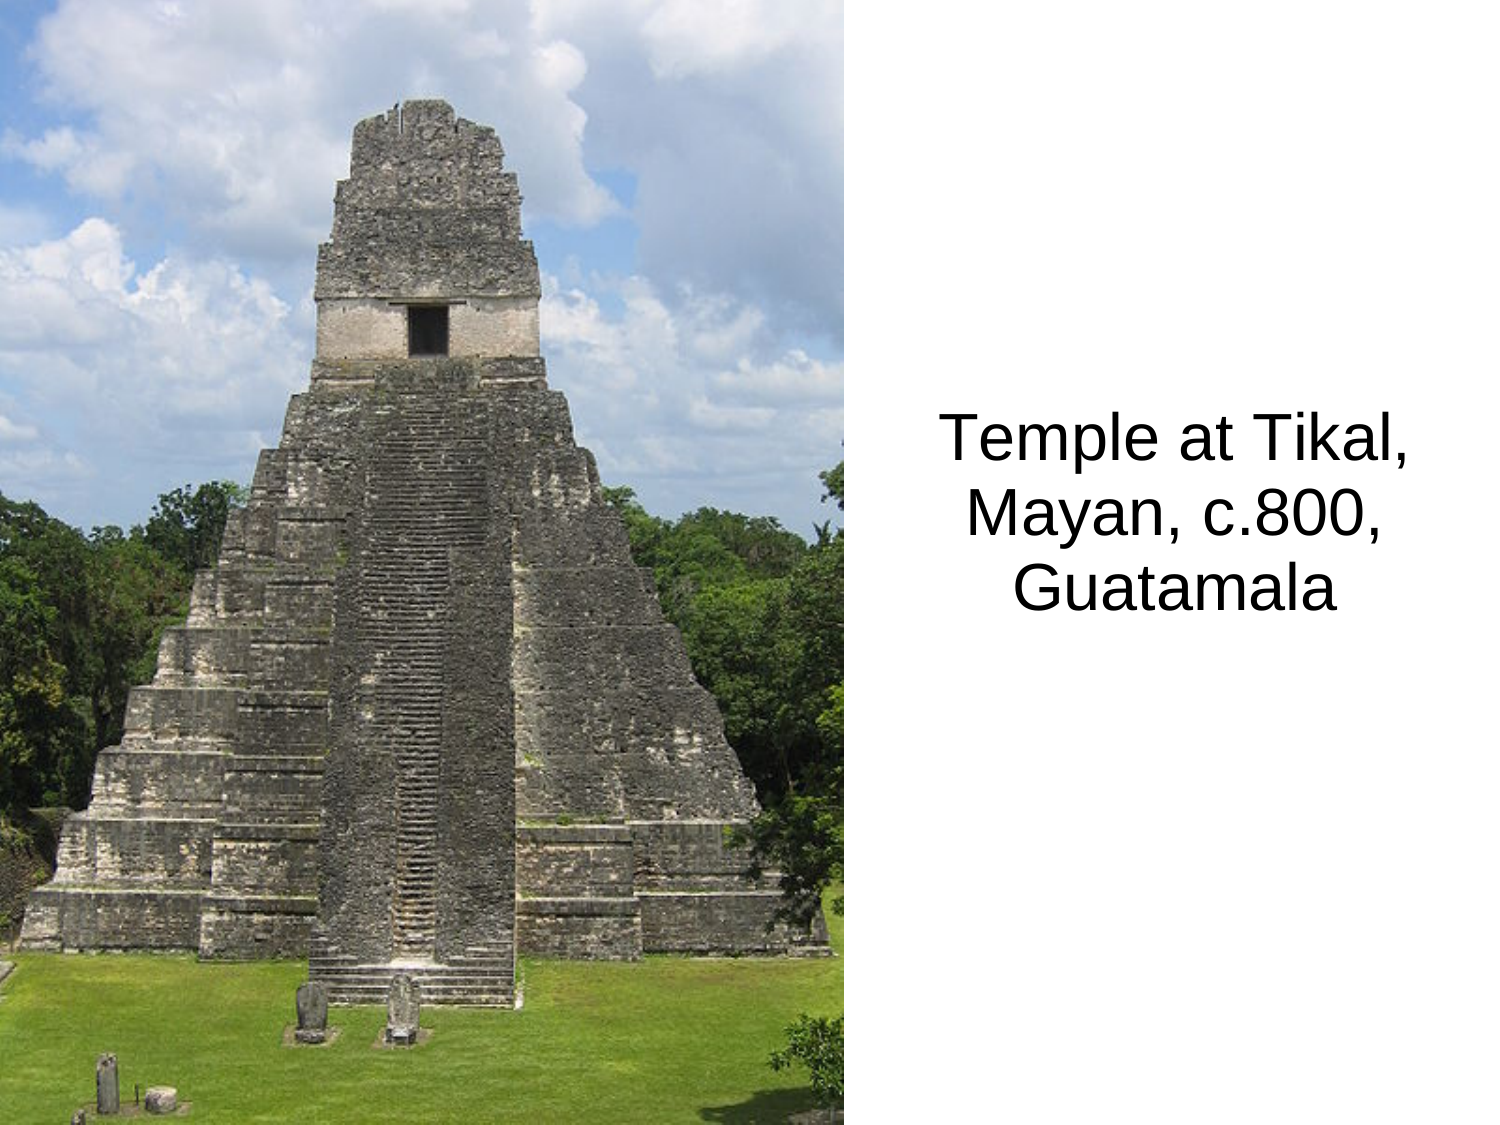

# Temple at Tikal, Mayan, c.800, Guatamala